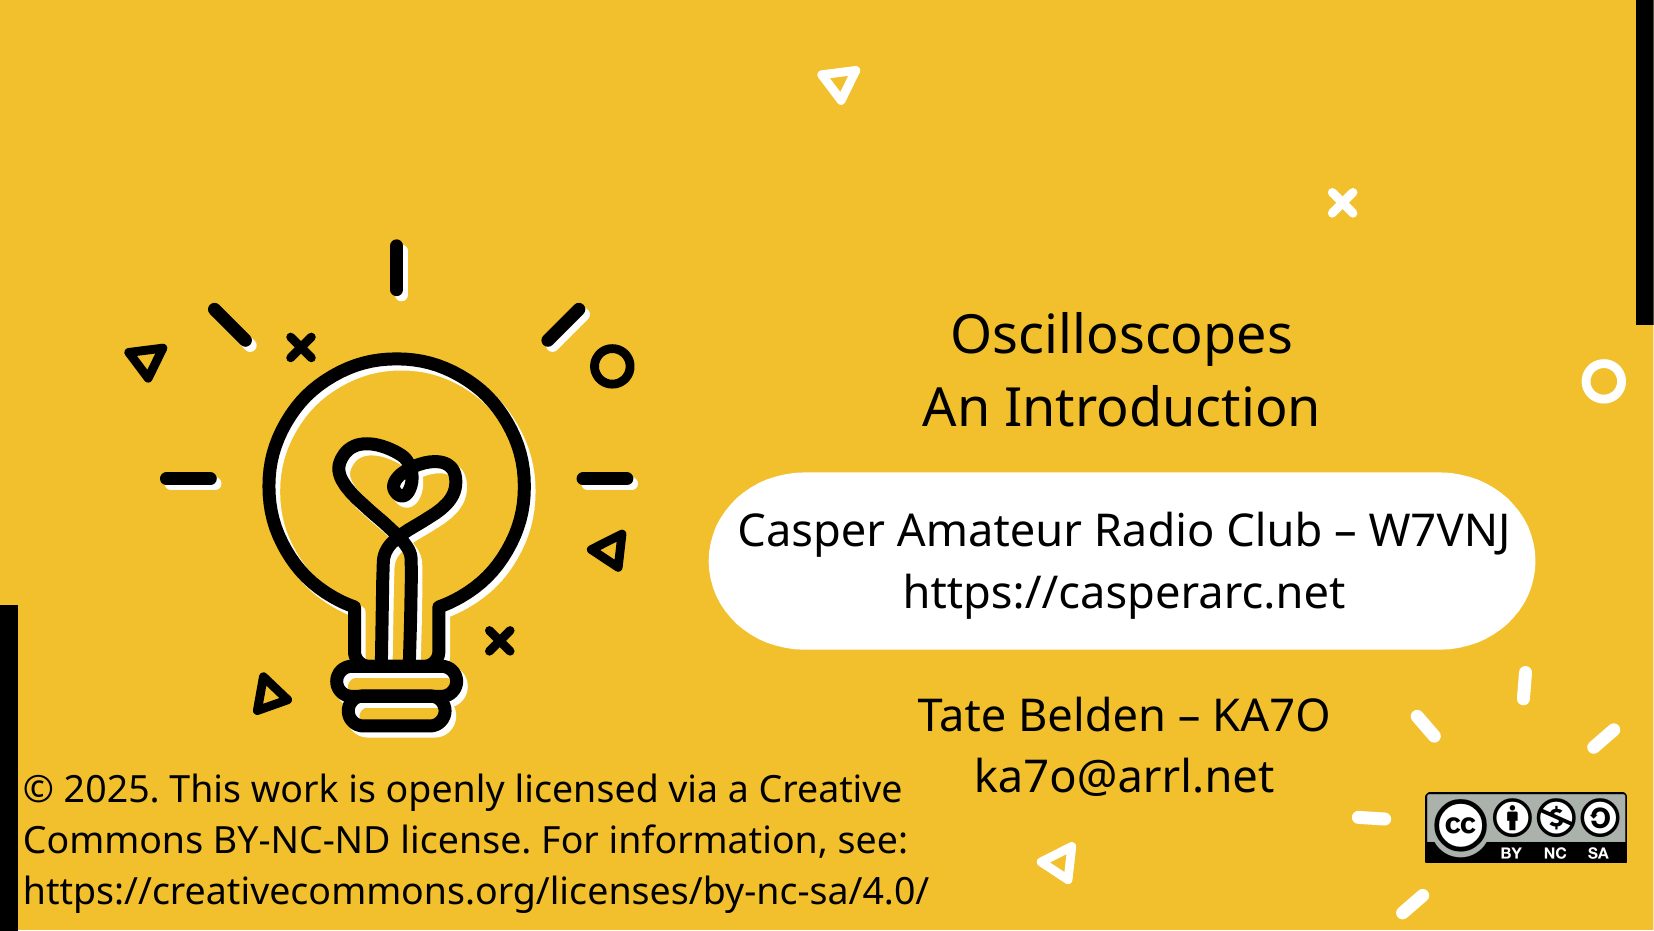

# Oscilloscopes An Introduction
Casper Amateur Radio Club – W7VNJ
https://casperarc.net
Tate Belden – KA7O
ka7o@arrl.net
© 2025. This work is openly licensed via a Creative Commons BY-NC-ND license. For information, see: https://creativecommons.org/licenses/by-nc-sa/4.0/